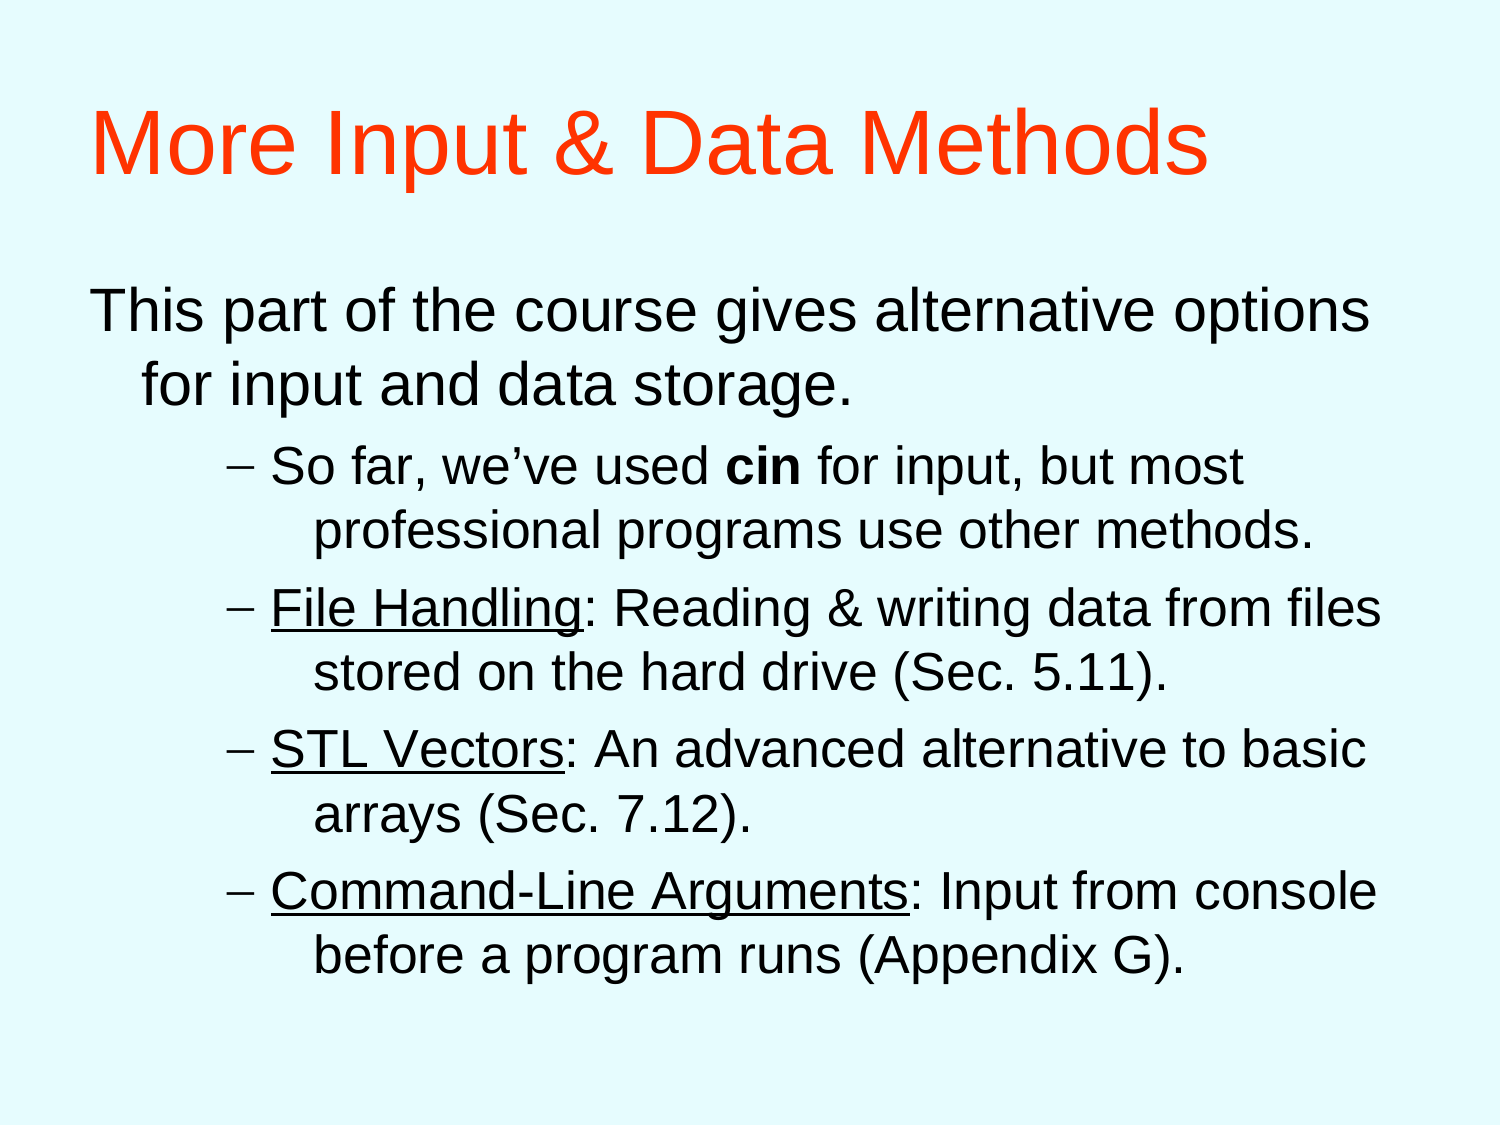

# More Input & Data Methods
This part of the course gives alternative options for input and data storage.
So far, we’ve used cin for input, but most professional programs use other methods.
File Handling: Reading & writing data from files stored on the hard drive (Sec. 5.11).
STL Vectors: An advanced alternative to basic arrays (Sec. 7.12).
Command-Line Arguments: Input from console before a program runs (Appendix G).